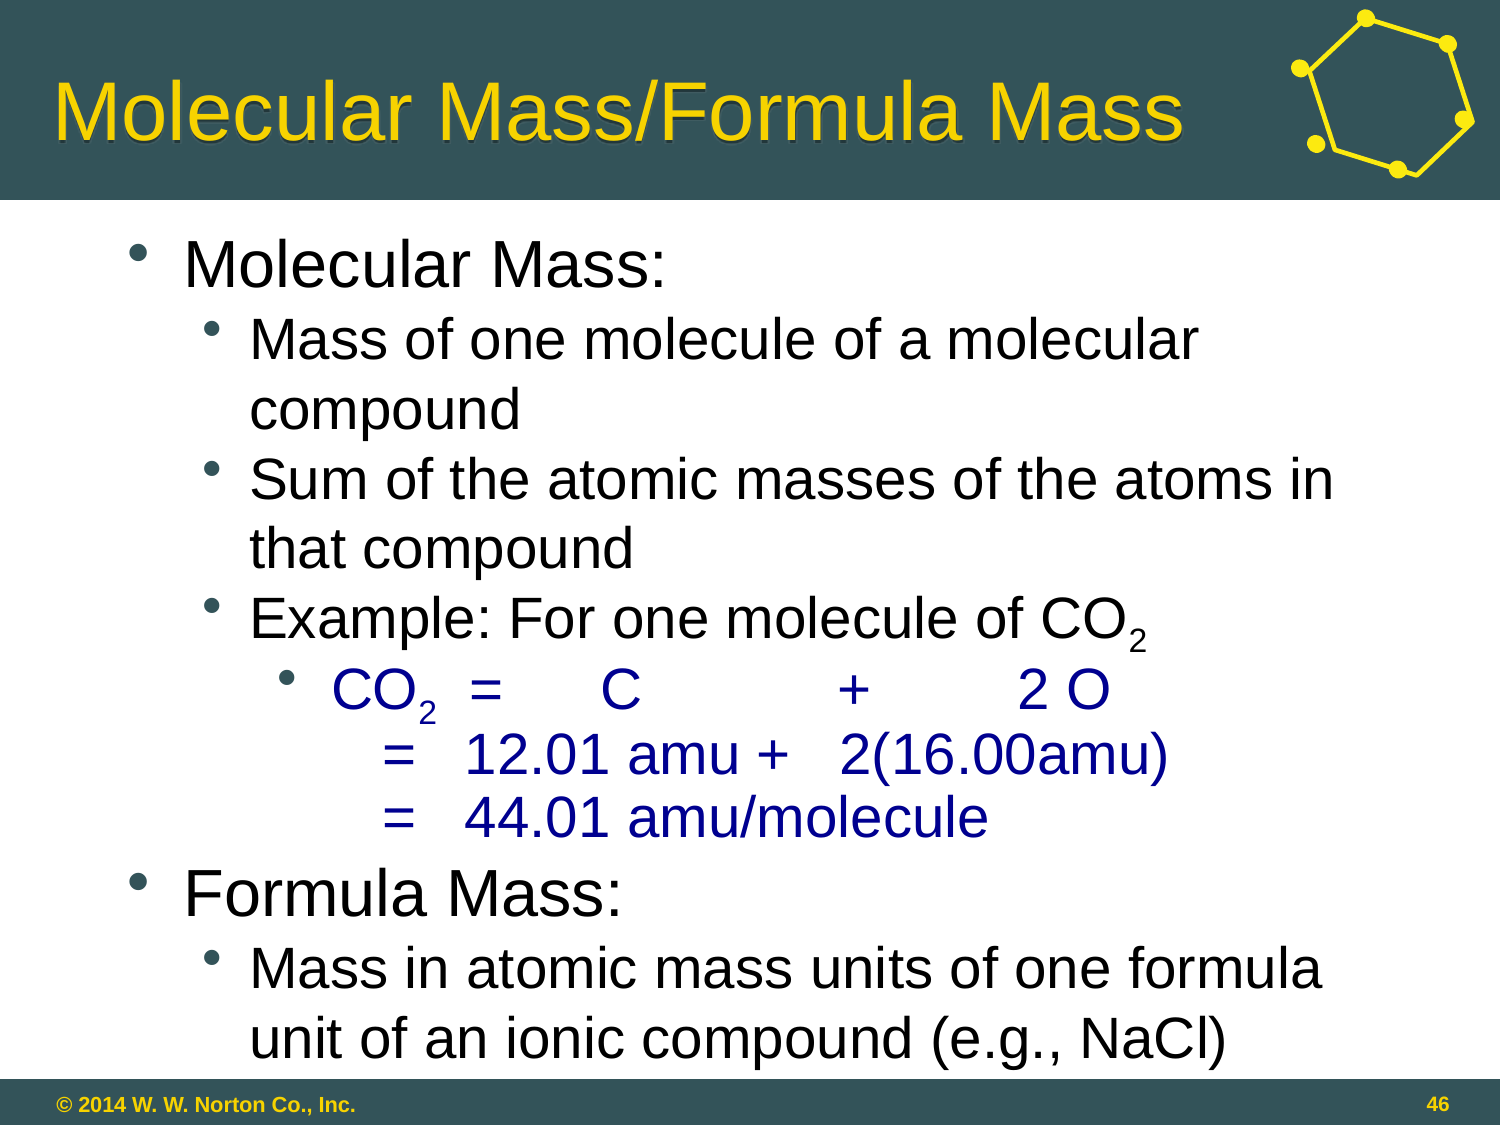

Molecular Mass/Formula Mass
# Molecular Mass:
Mass of one molecule of a molecular compound
Sum of the atomic masses of the atoms in that compound
Example: For one molecule of CO2
 CO2 = C + 2 O
			 = 12.01 amu + 2(16.00amu)
			 = 44.01 amu/molecule
Formula Mass:
Mass in atomic mass units of one formula unit of an ionic compound (e.g., NaCl)